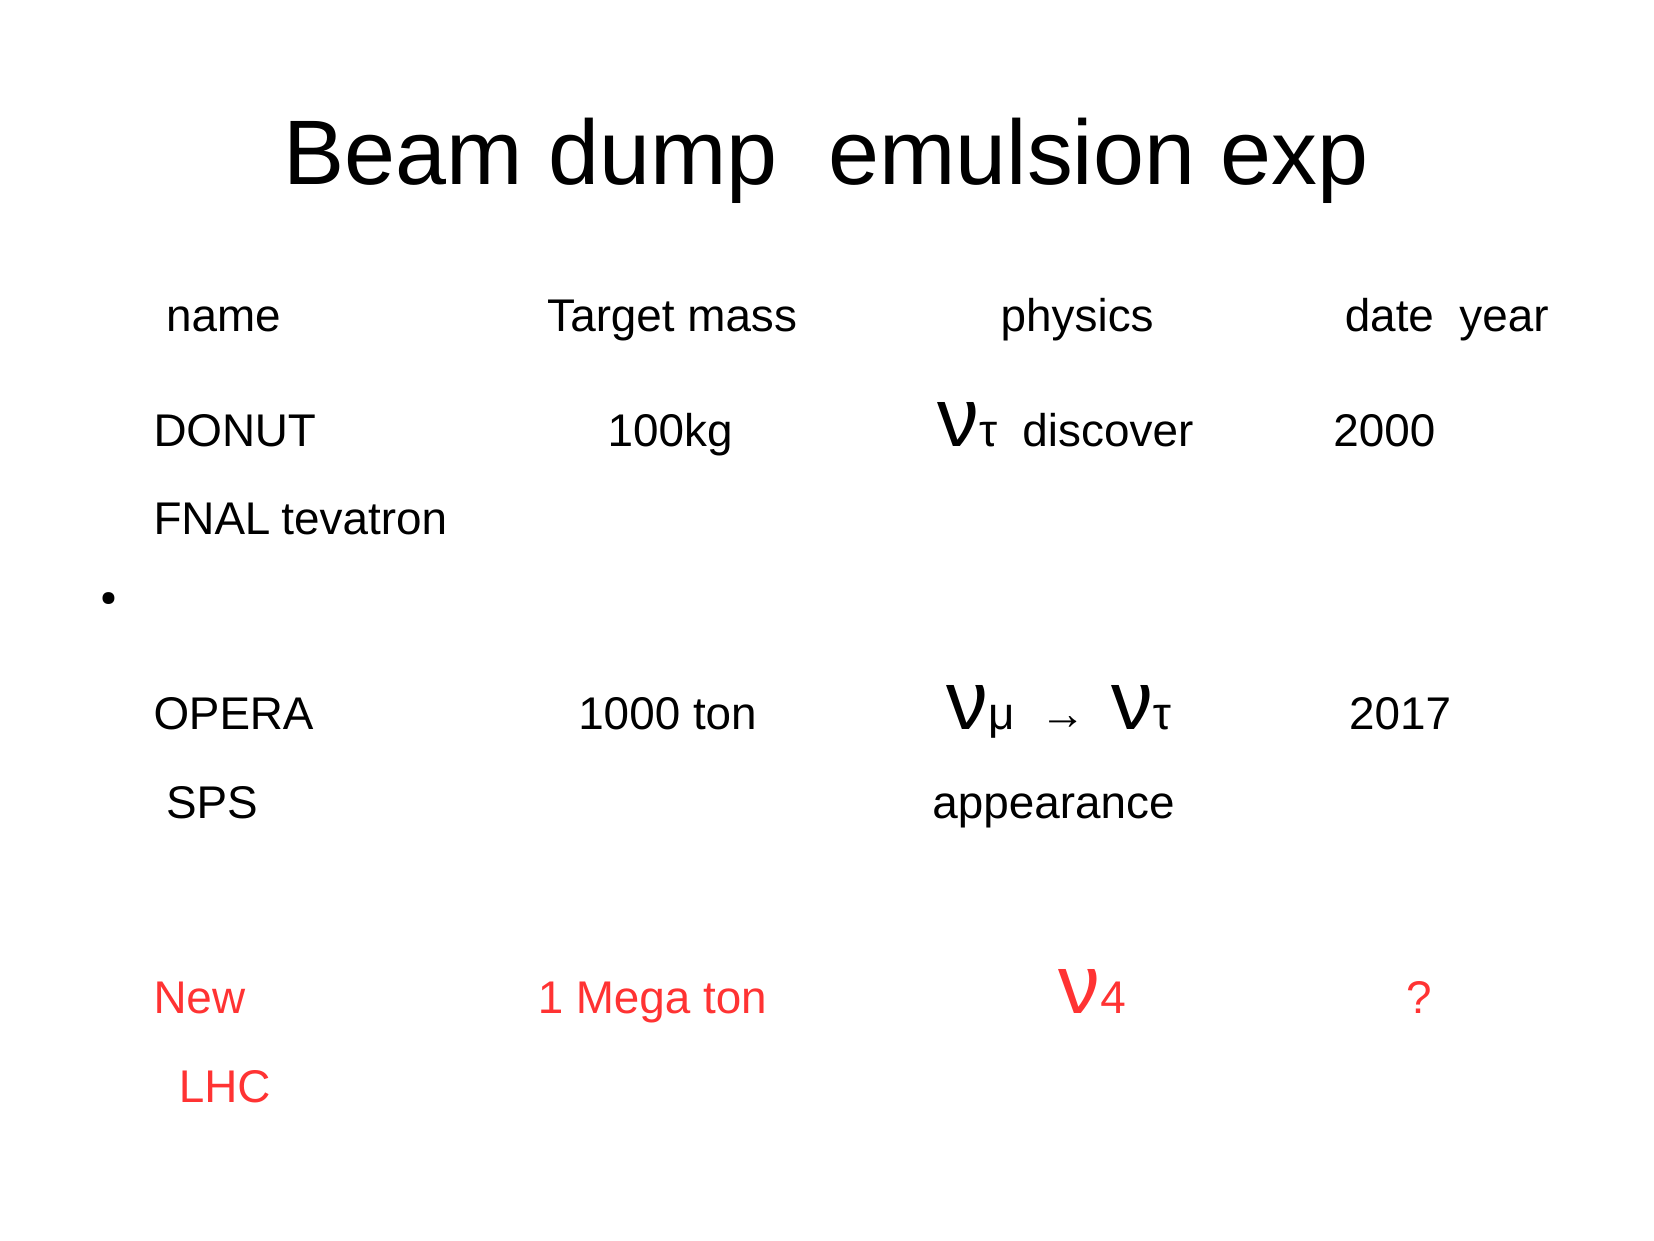

# Beam dump emulsion exp
 name Target mass physics date year
DONUT 100kg ντ discover 2000
FNAL tevatron
OPERA 1000 ton νμ → ντ 2017
 SPS appearance
New 1 Mega ton ν4 ?
 LHC